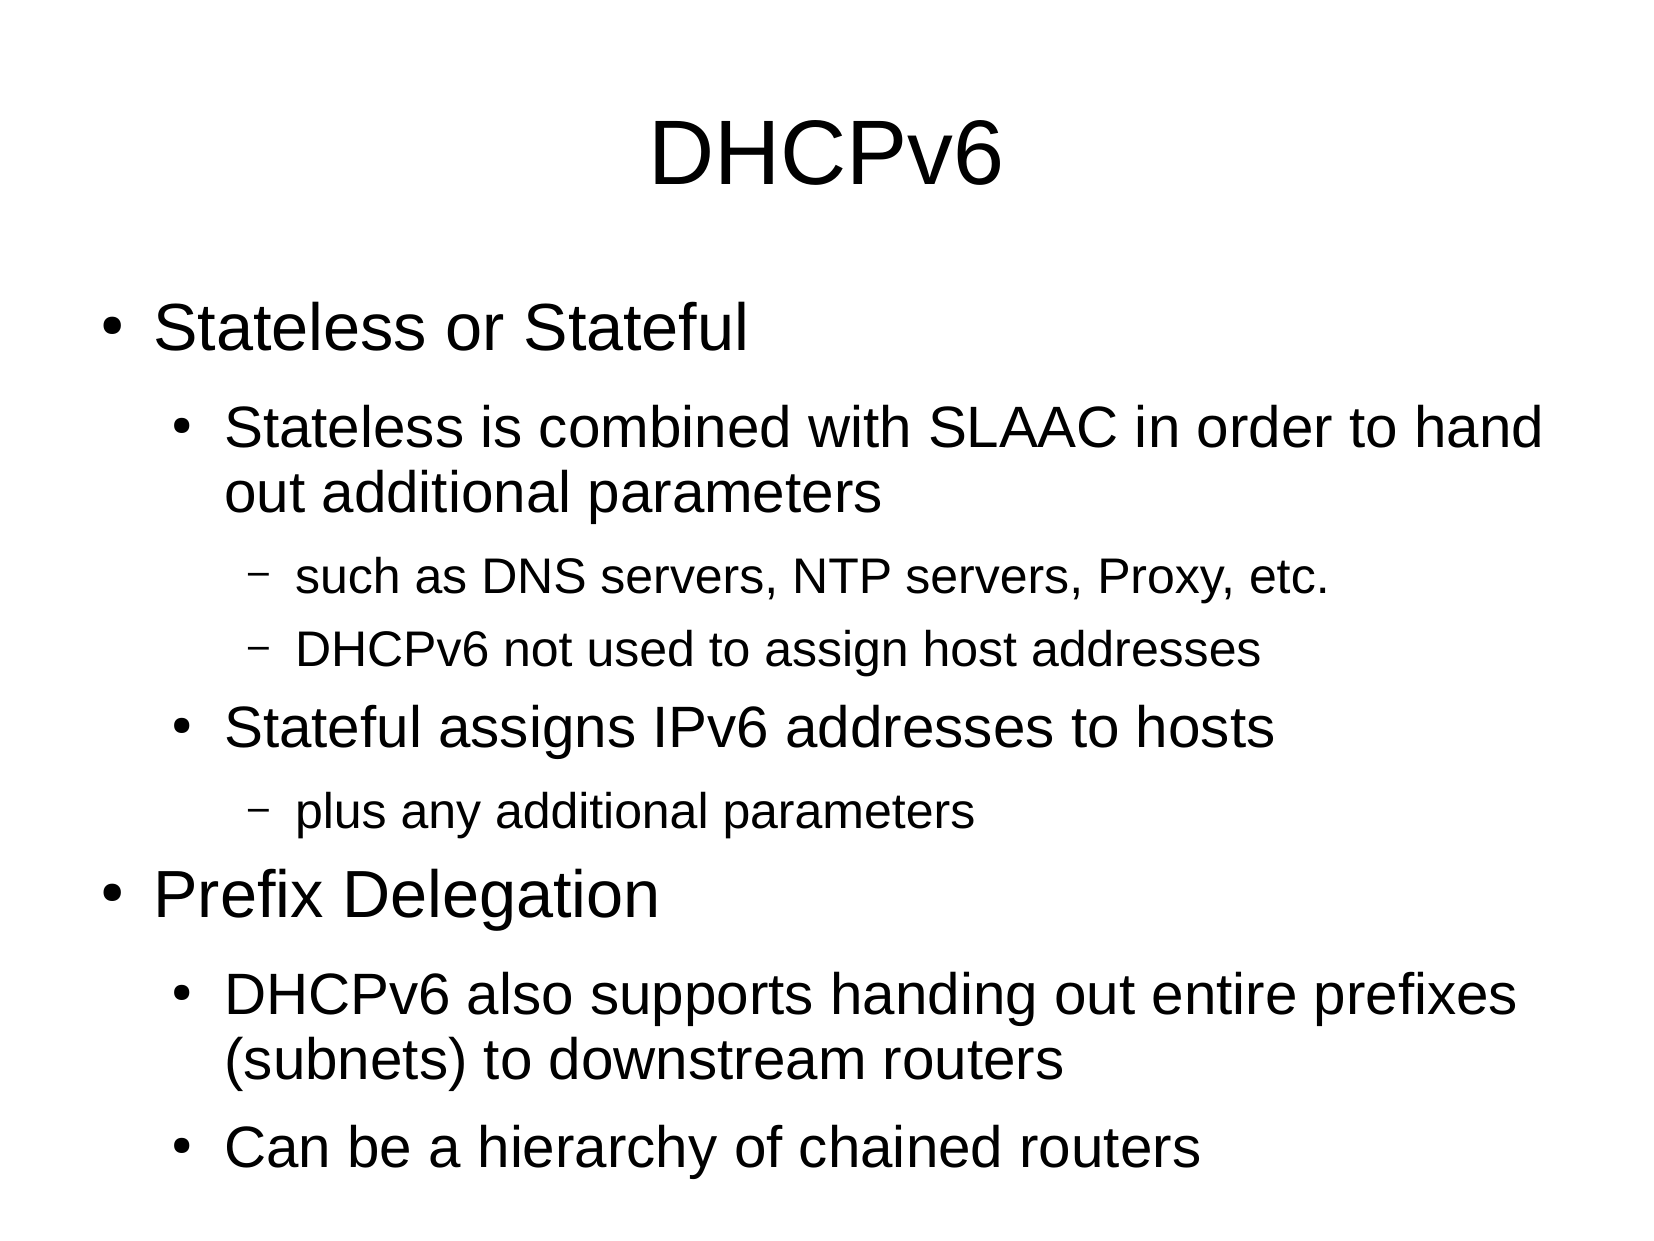

# DHCPv6
Stateless or Stateful
Stateless is combined with SLAAC in order to hand out additional parameters
such as DNS servers, NTP servers, Proxy, etc.
DHCPv6 not used to assign host addresses
Stateful assigns IPv6 addresses to hosts
plus any additional parameters
Prefix Delegation
DHCPv6 also supports handing out entire prefixes (subnets) to downstream routers
Can be a hierarchy of chained routers